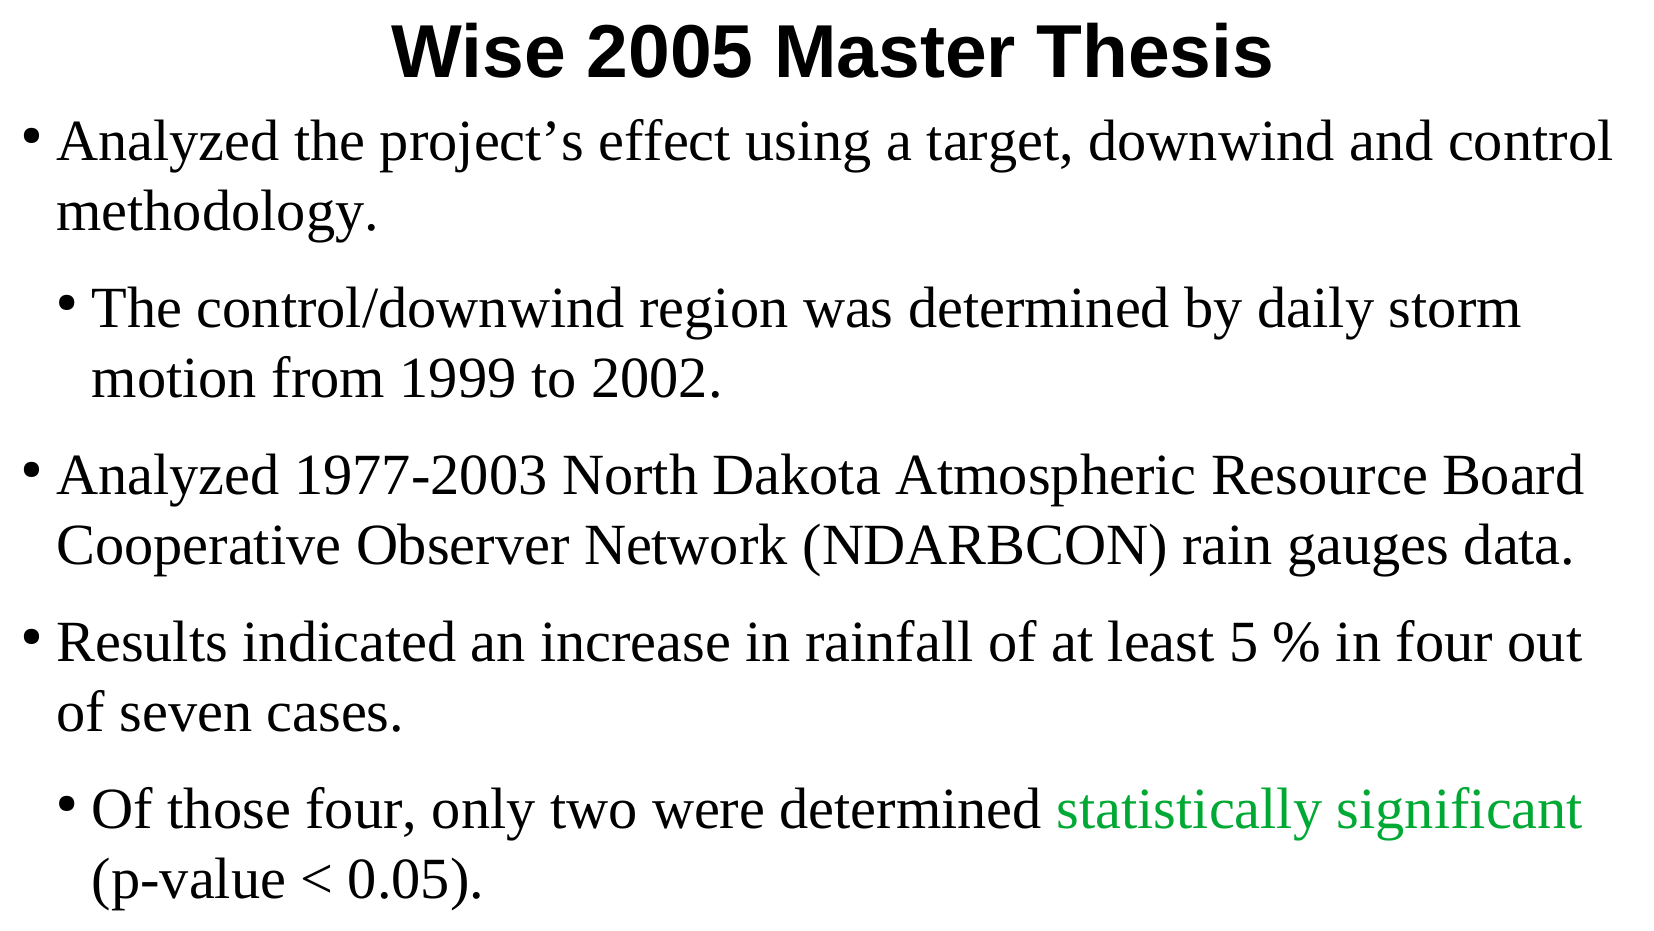

# Wise 2005 Master Thesis
Analyzed the project’s effect using a target, downwind and control methodology.
The control/downwind region was determined by daily storm motion from 1999 to 2002.
Analyzed 1977-2003 North Dakota Atmospheric Resource Board Cooperative Observer Network (NDARBCON) rain gauges data.
Results indicated an increase in rainfall of at least 5 % in four out of seven cases.
Of those four, only two were determined statistically significant (p-value < 0.05).